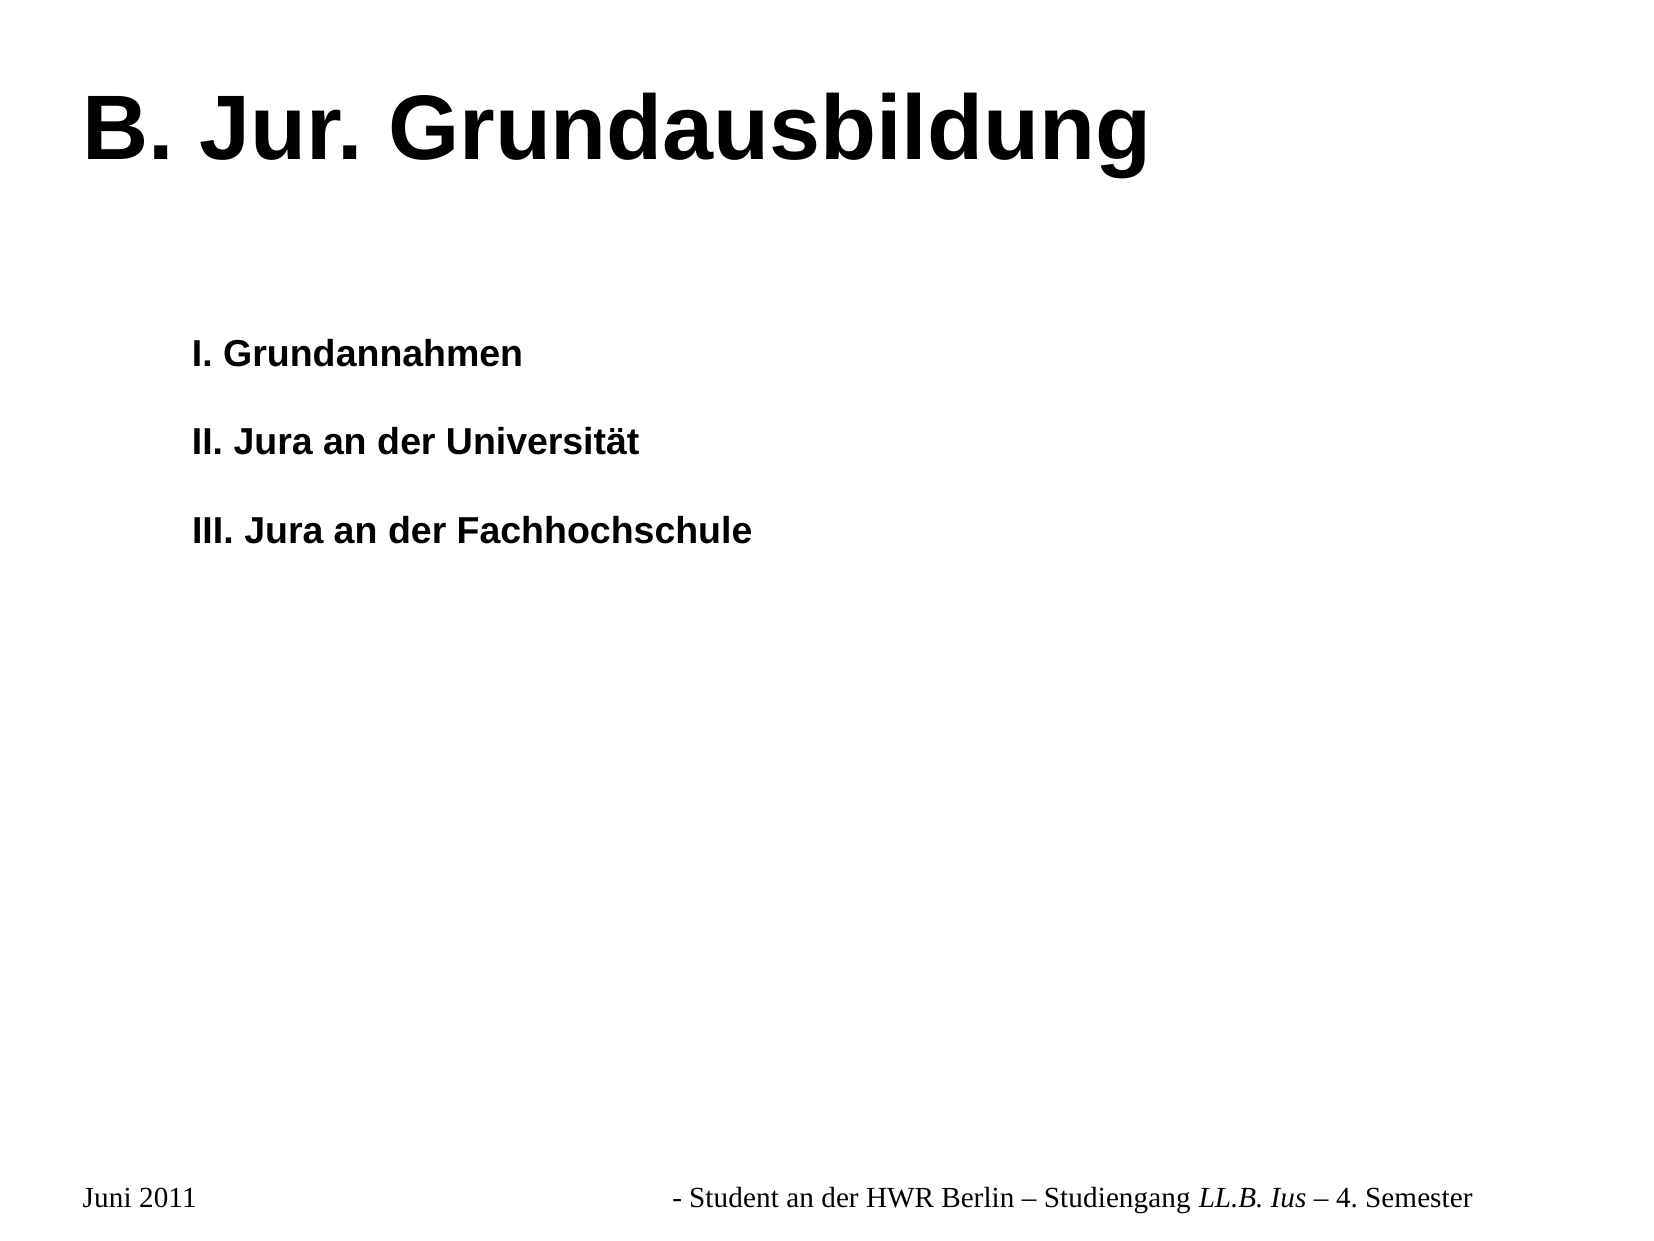

# B. Jur. Grundausbildung
I. Grundannahmen
II. Jura an der Universität
III. Jura an der Fachhochschule